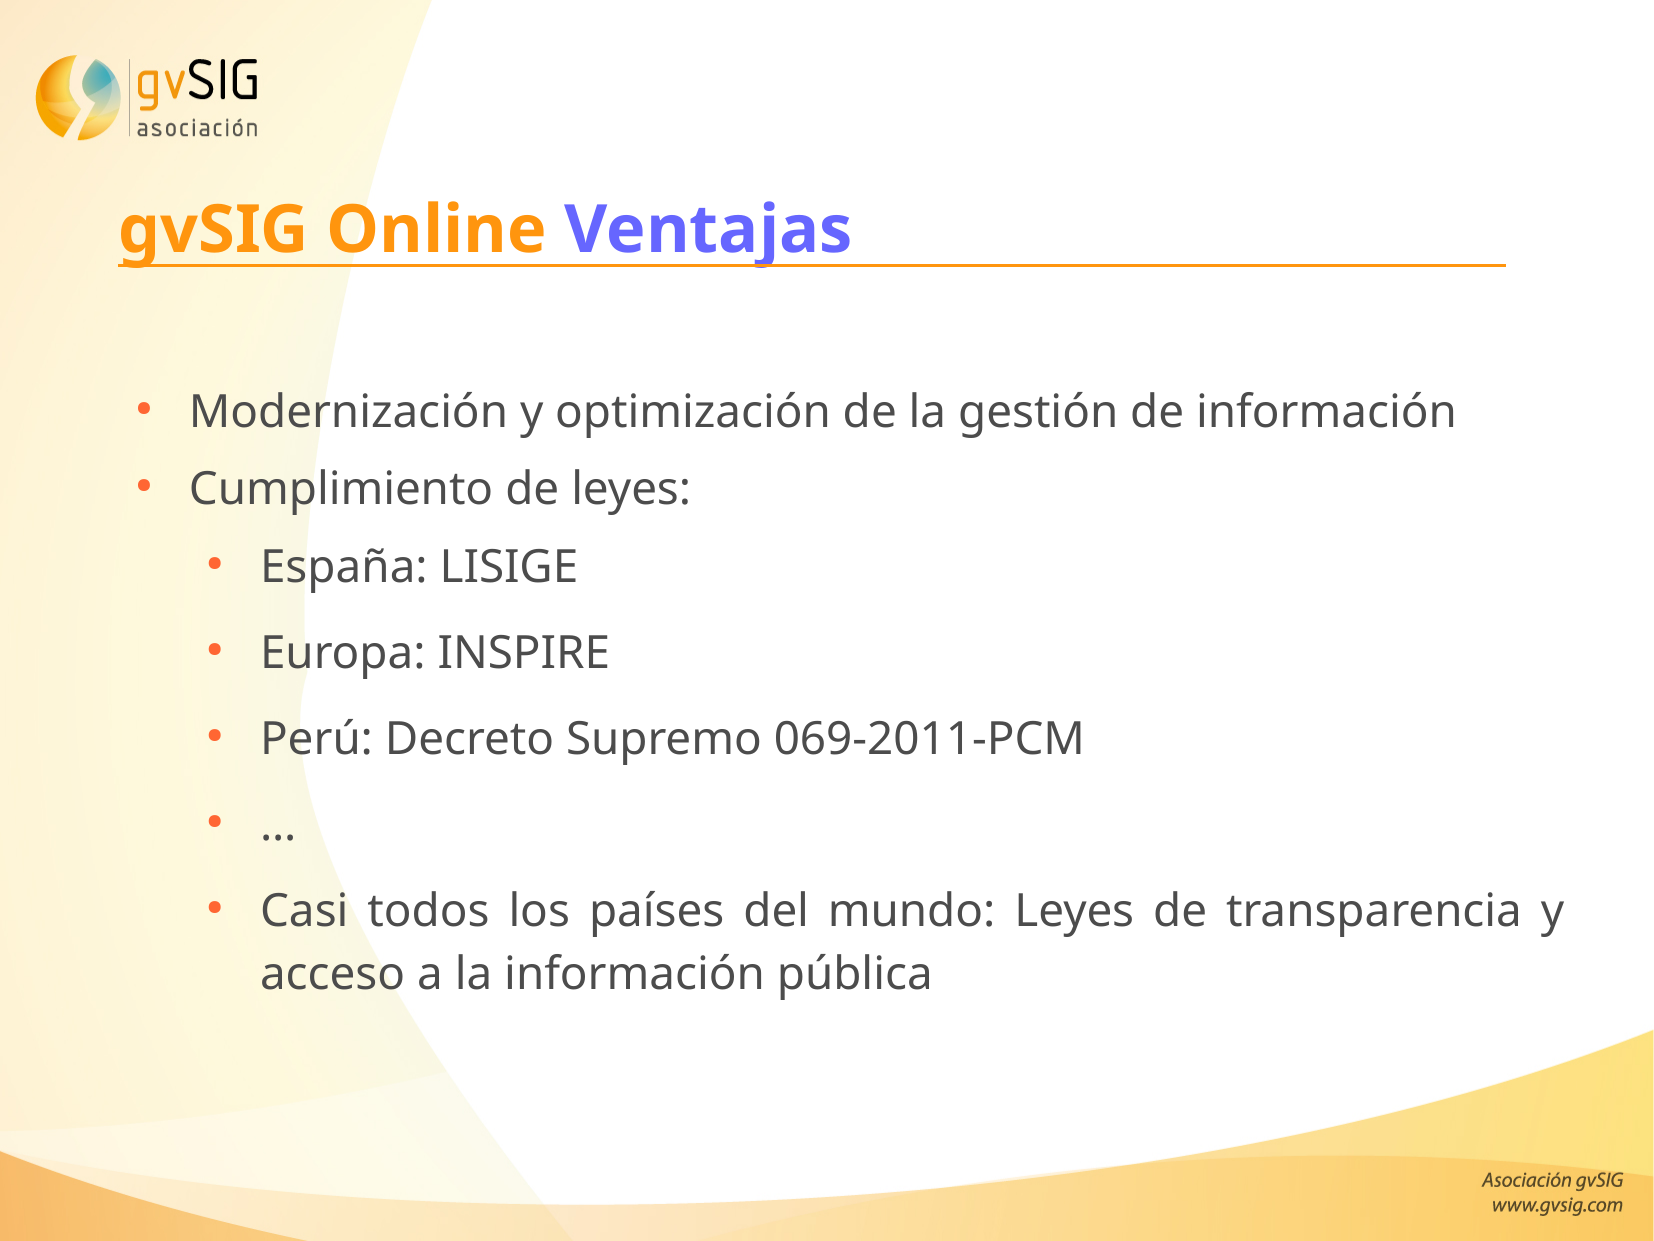

# gvSIG Online Ventajas
Modernización y optimización de la gestión de información
Cumplimiento de leyes:
España: LISIGE
Europa: INSPIRE
Perú: Decreto Supremo 069-2011-PCM
…
Casi todos los países del mundo: Leyes de transparencia y acceso a la información pública